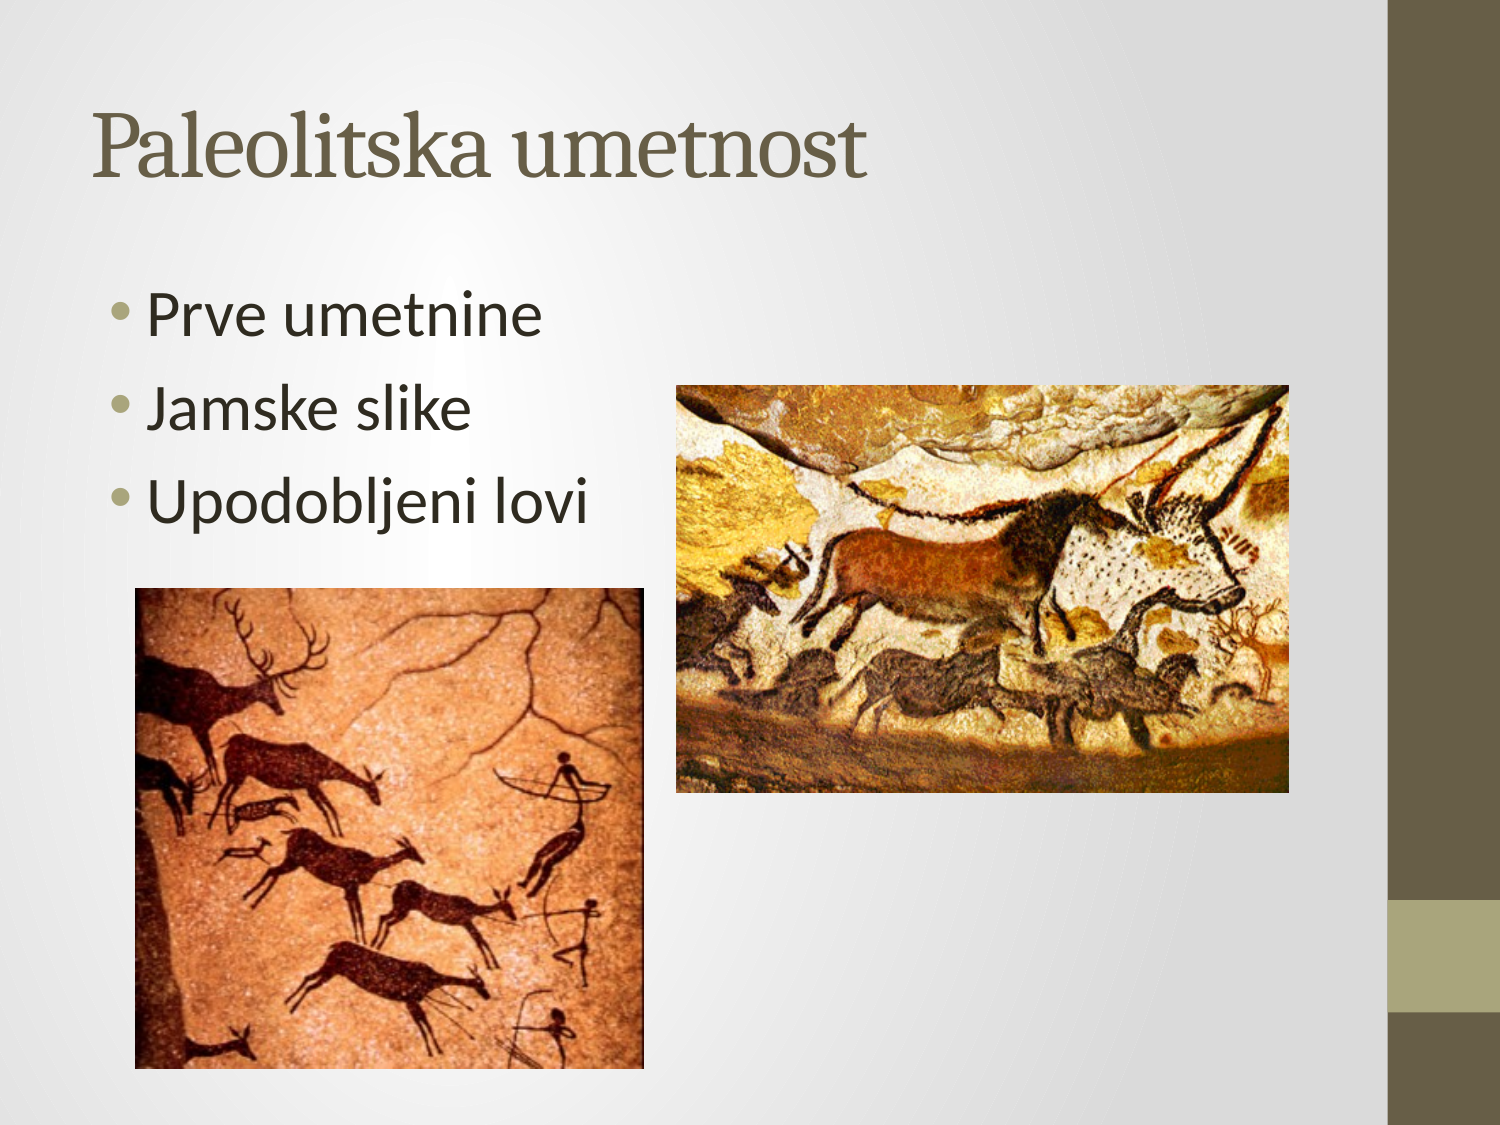

# Paleolitska umetnost
Prve umetnine
Jamske slike
Upodobljeni lovi